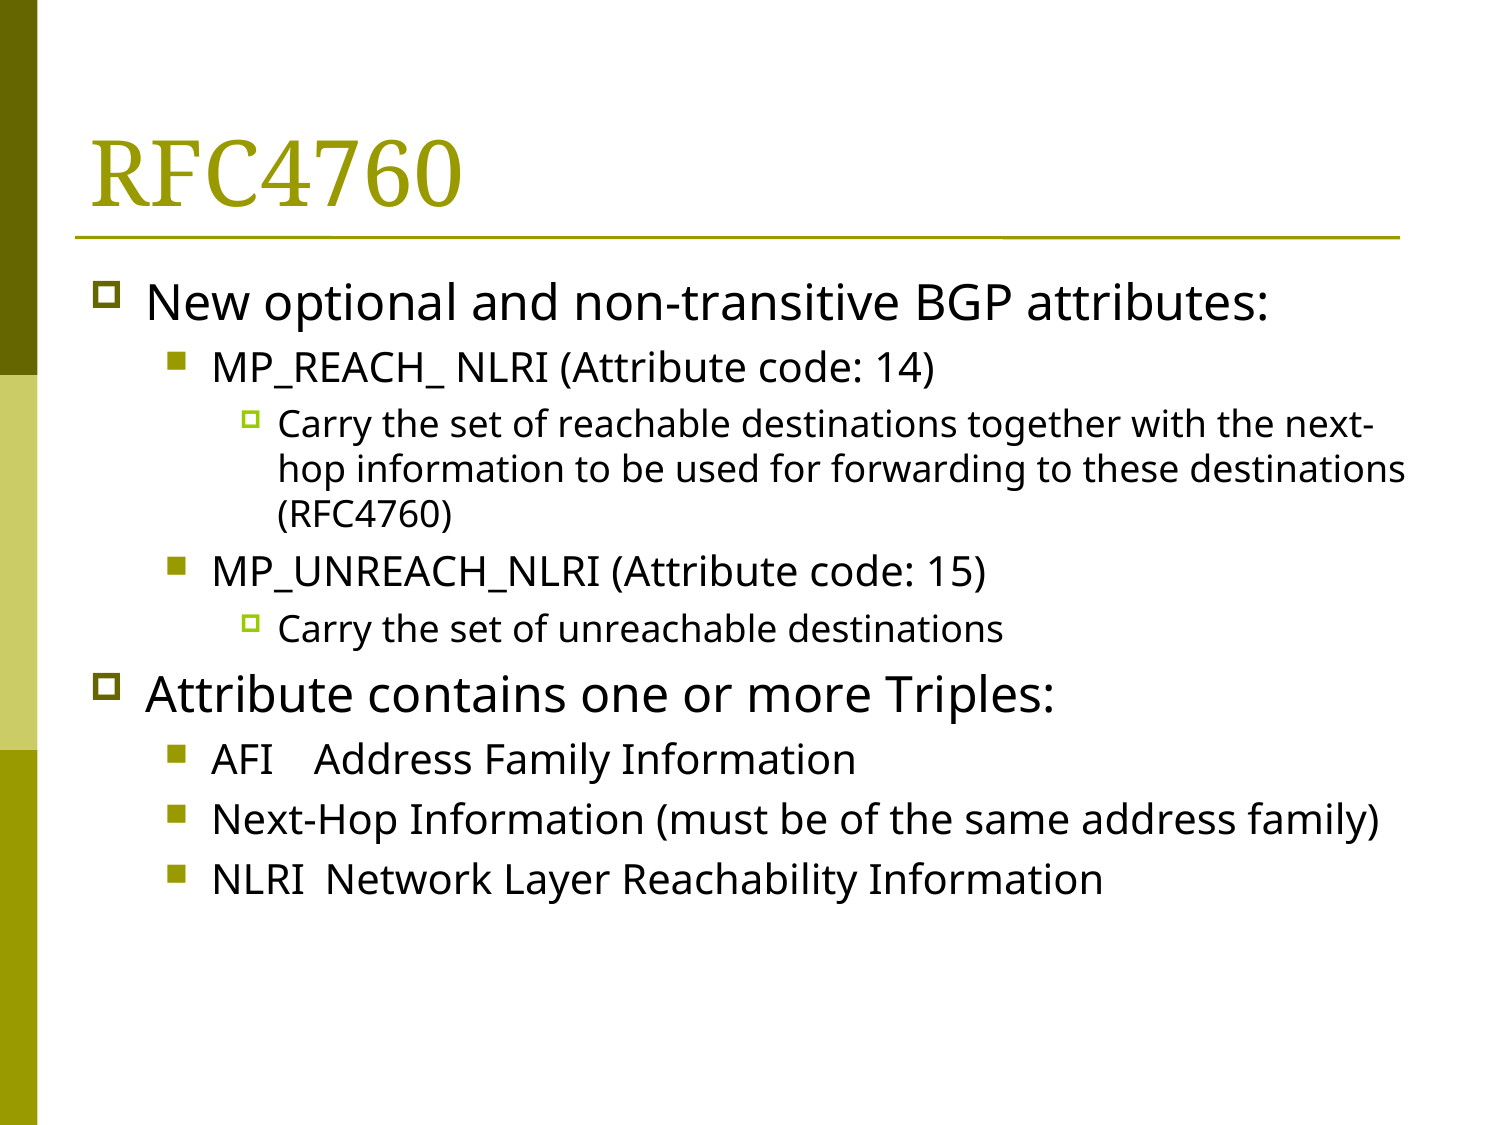

# RFC4760
New optional and non-transitive BGP attributes:
MP_REACH_ NLRI (Attribute code: 14)
Carry the set of reachable destinations together with the next-hop information to be used for forwarding to these destinations (RFC4760)
MP_UNREACH_NLRI (Attribute code: 15)
Carry the set of unreachable destinations
Attribute contains one or more Triples:
AFI	Address Family Information
Next-Hop Information (must be of the same address family)
NLRI	 Network Layer Reachability Information